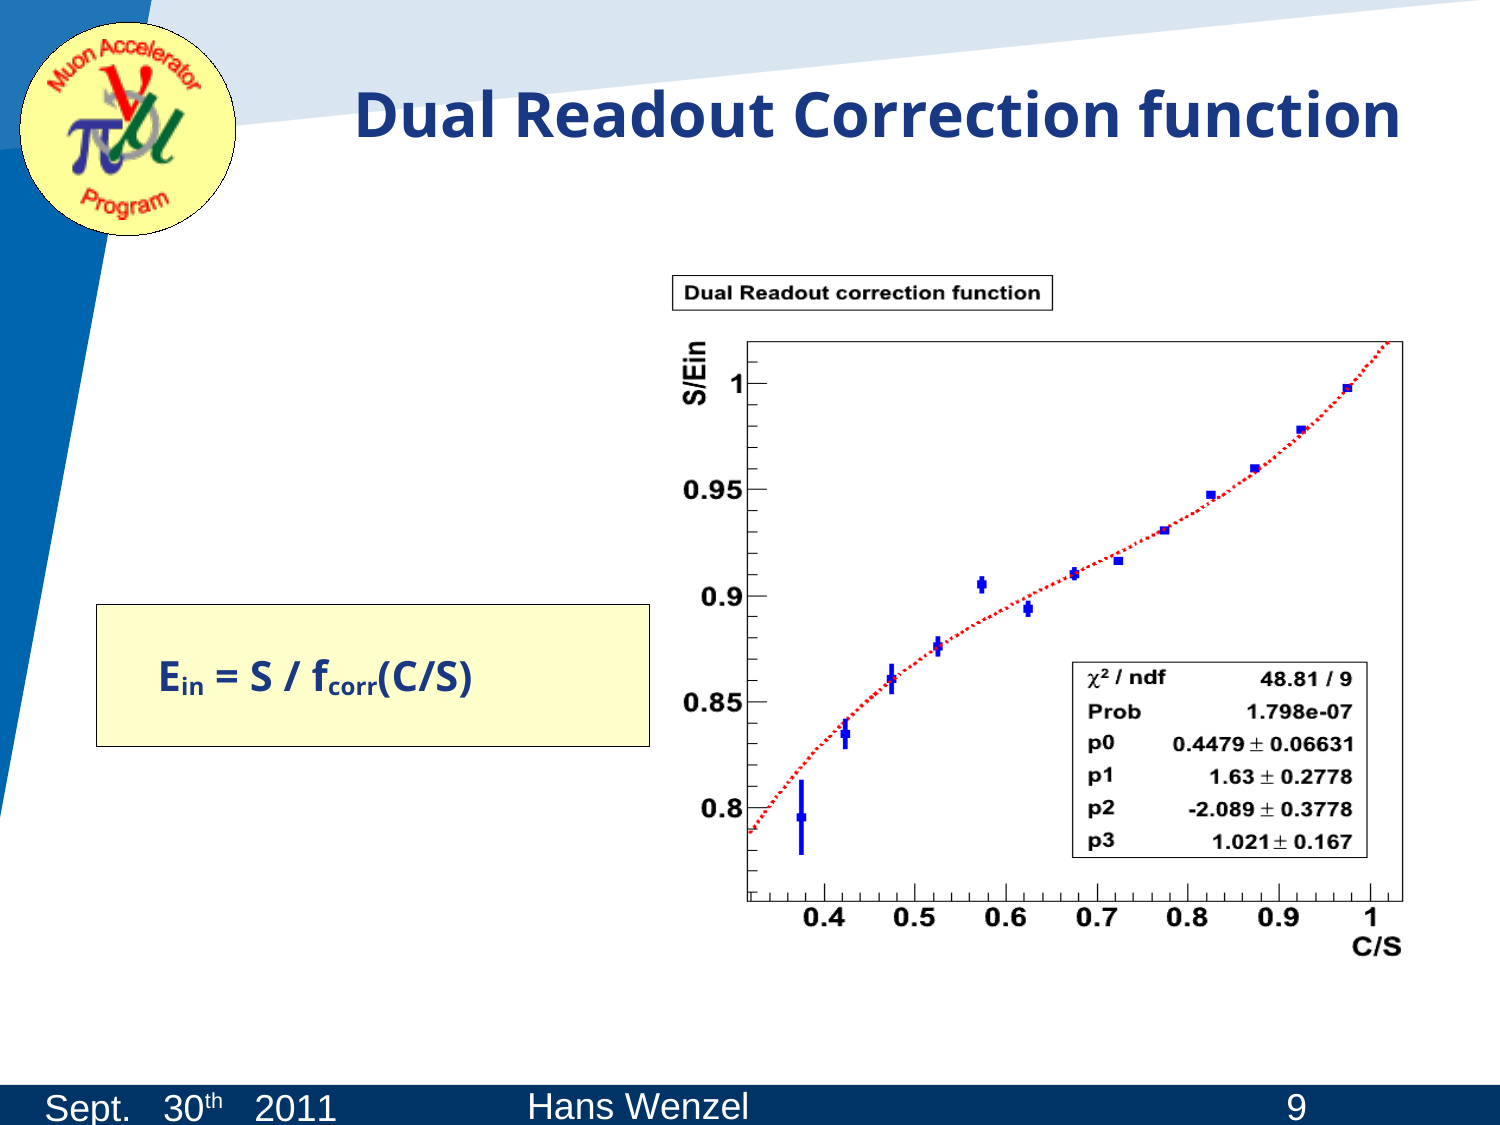

# Dual Readout Correction function
Ein = S / fcorr(C/S)
Hans Wenzel
January 22 2009